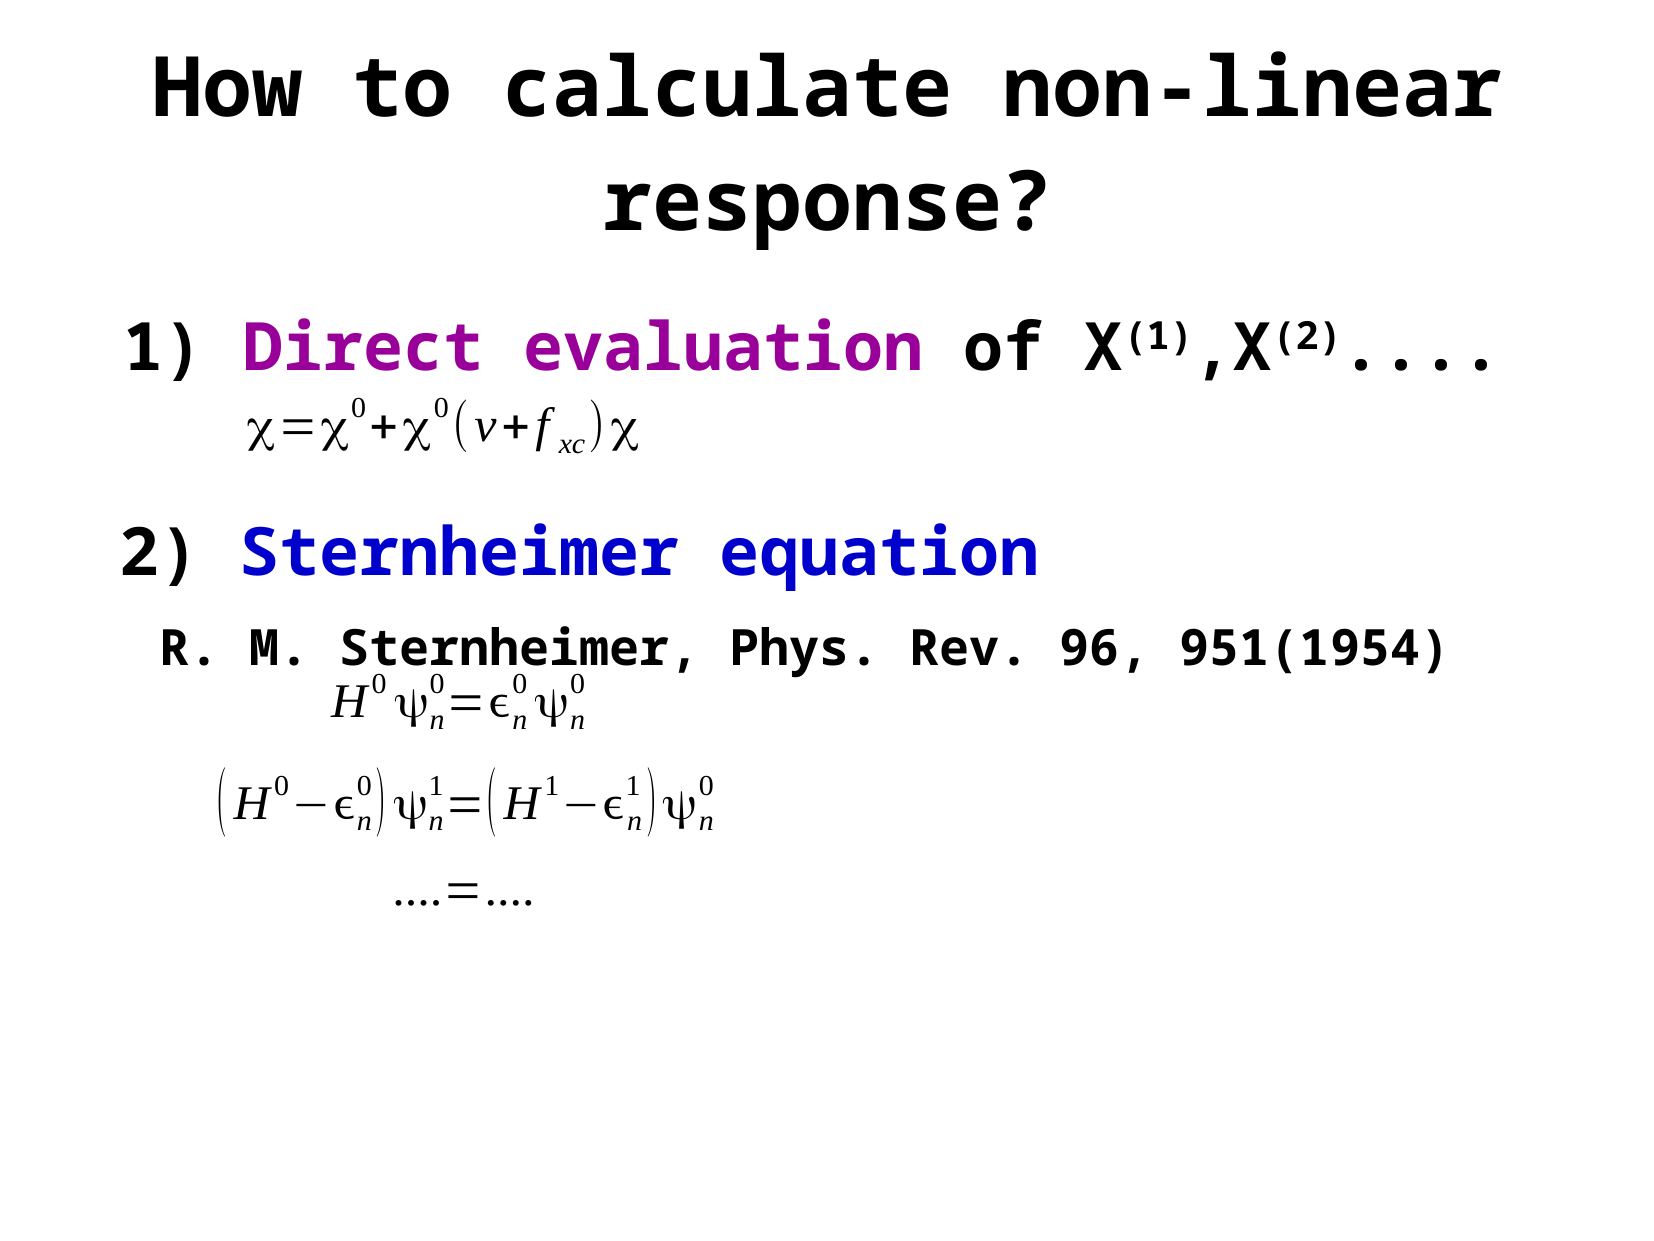

# How to calculate non-linear response?
1) Direct evaluation of X(1),X(2)....
2) Sternheimer equation
 R. M. Sternheimer, Phys. Rev. 96, 951(1954)